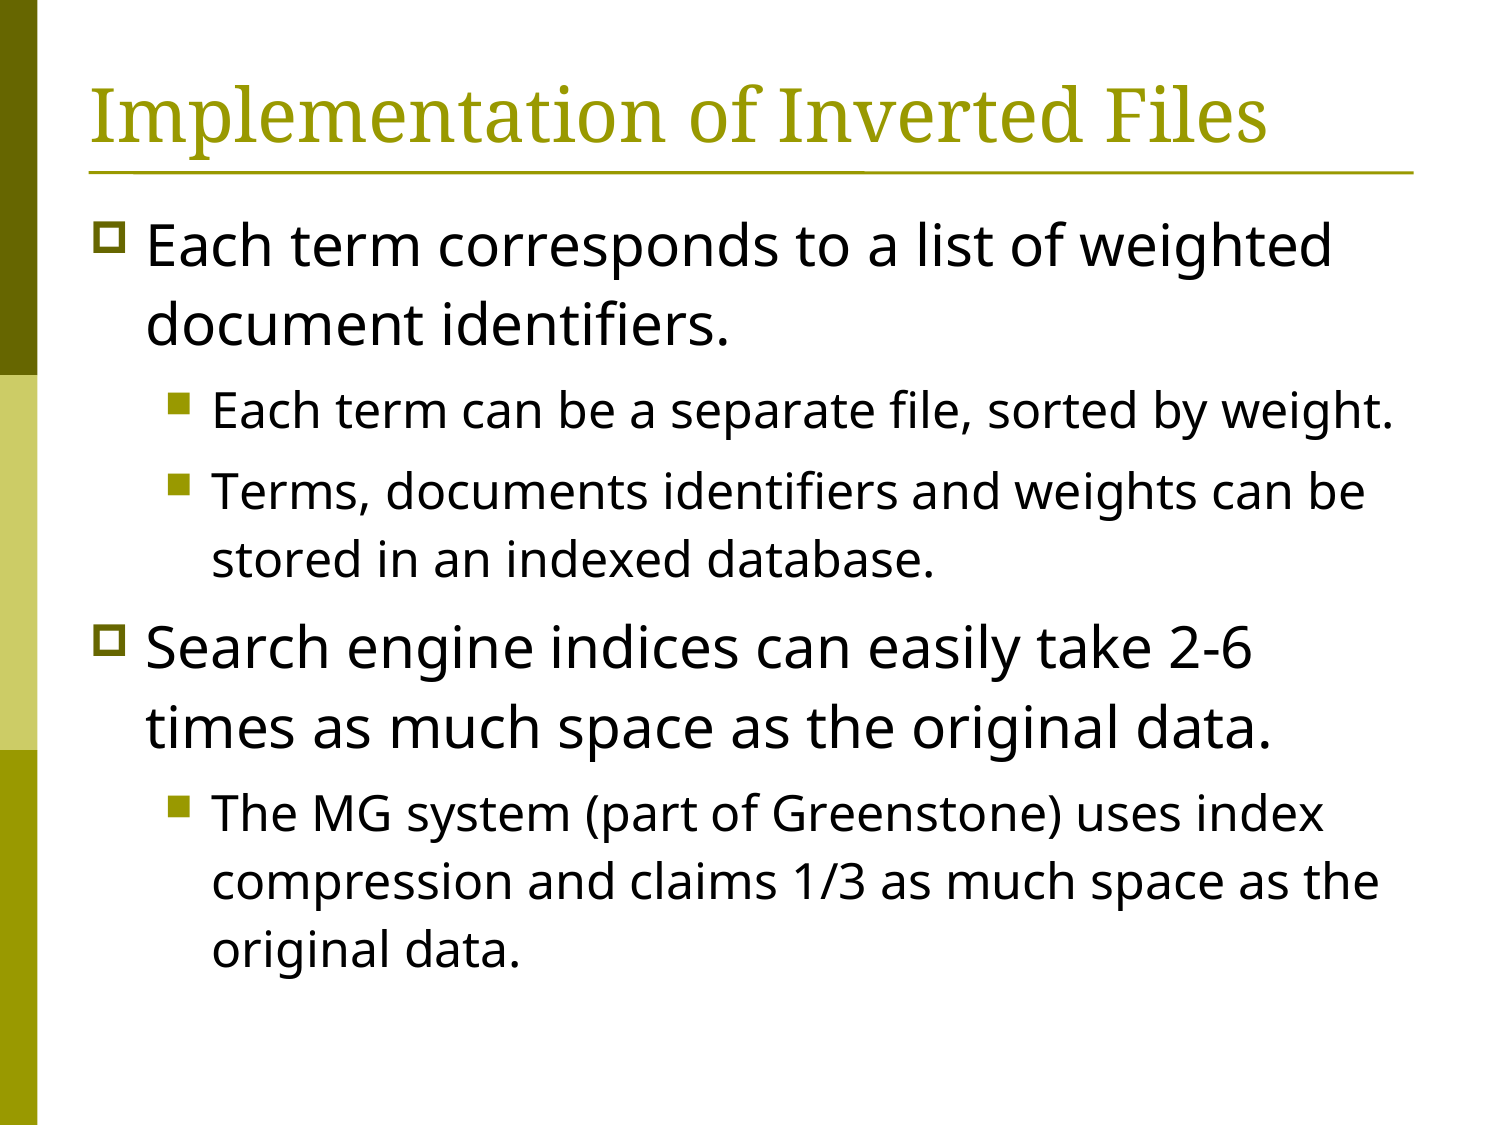

# Implementation of Inverted Files
Each term corresponds to a list of weighted document identifiers.
Each term can be a separate file, sorted by weight.
Terms, documents identifiers and weights can be stored in an indexed database.
Search engine indices can easily take 2-6 times as much space as the original data.
The MG system (part of Greenstone) uses index compression and claims 1/3 as much space as the original data.